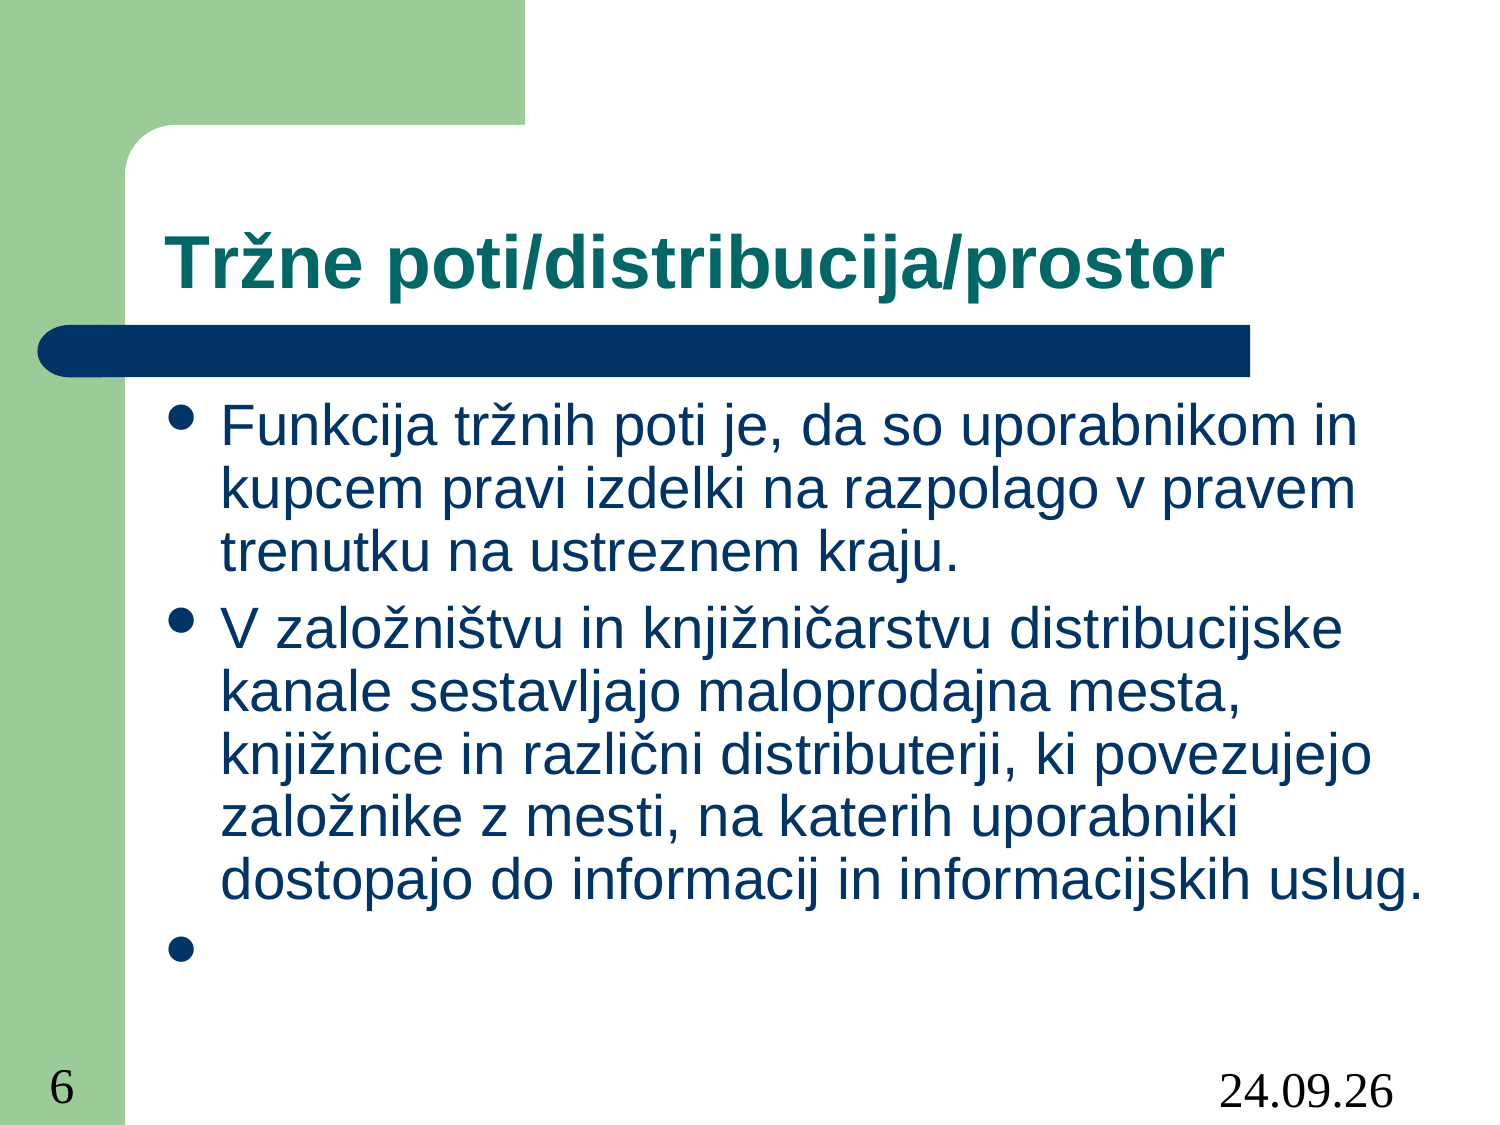

# Tržne poti/distribucija/prostor
Funkcija tržnih poti je, da so uporabnikom in kupcem pravi izdelki na razpolago v pravem trenutku na ustreznem kraju.
V založništvu in knjižničarstvu distribucijske kanale sestavljajo maloprodajna mesta, knjižnice in različni distributerji, ki povezujejo založnike z mesti, na katerih uporabniki dostopajo do informacij in informacijskih uslug.
6